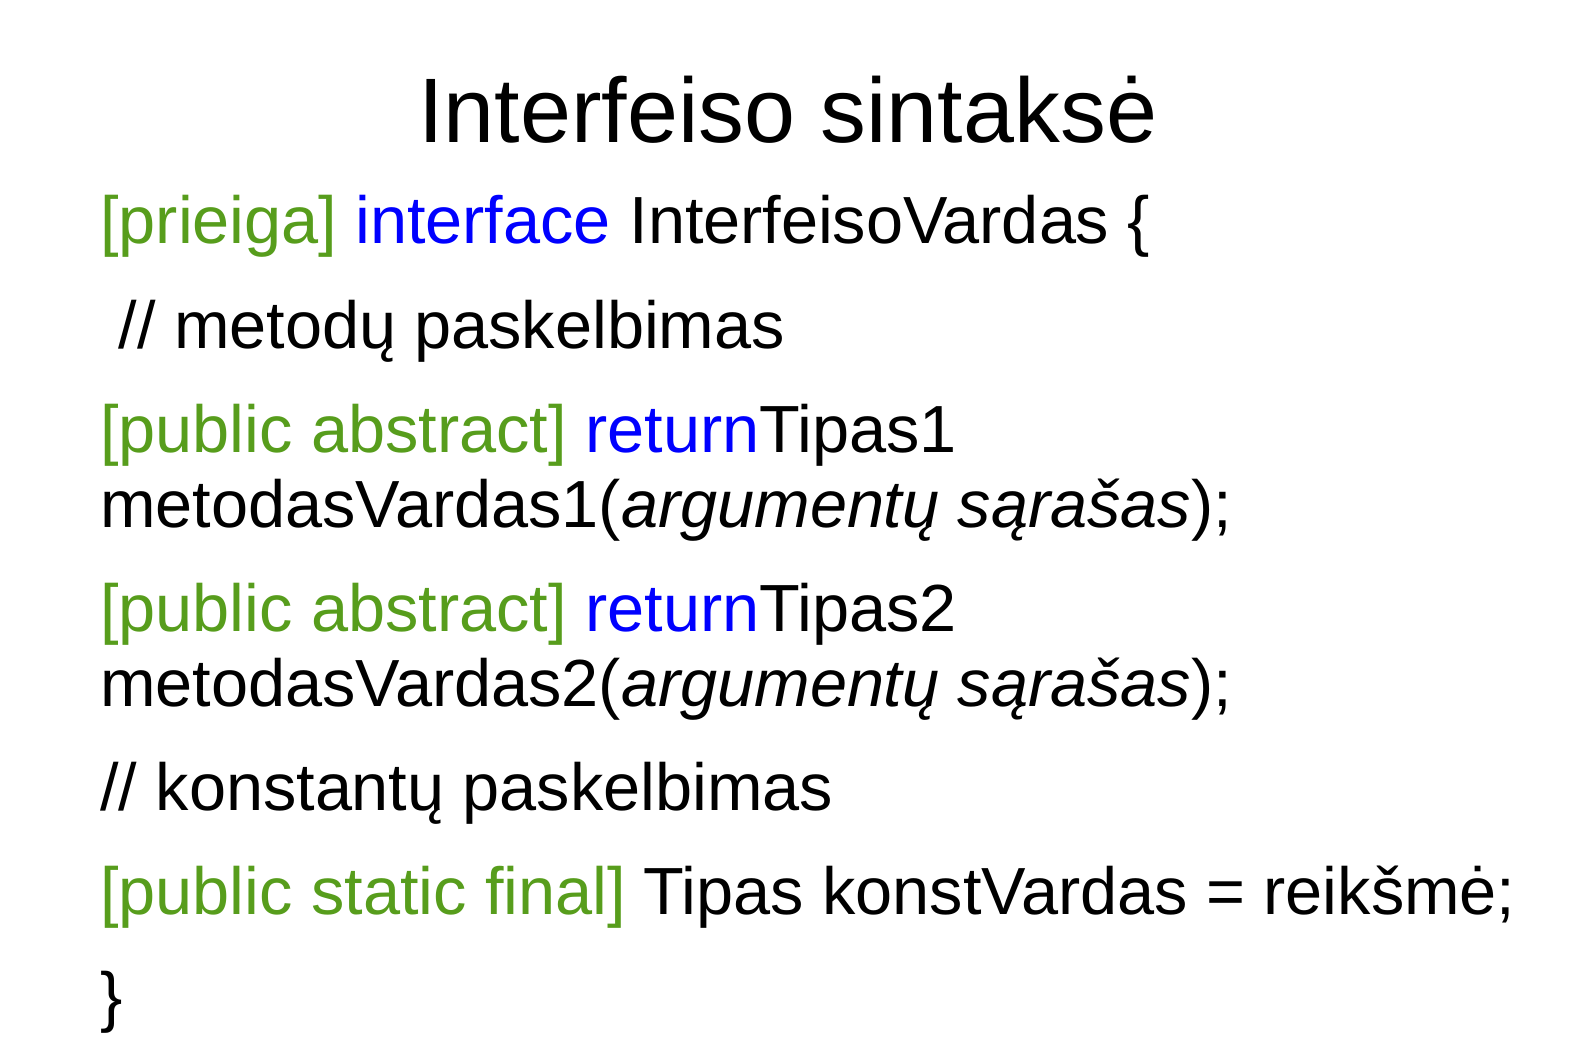

# Interfeiso sintaksė
[prieiga] interface InterfeisoVardas {
 // metodų paskelbimas
[public abstract] returnTipas1 			metodasVardas1(argumentų sąrašas);
[public abstract] returnTipas2 			metodasVardas2(argumentų sąrašas);
// konstantų paskelbimas
[public static final] Tipas konstVardas = reikšmė;
}